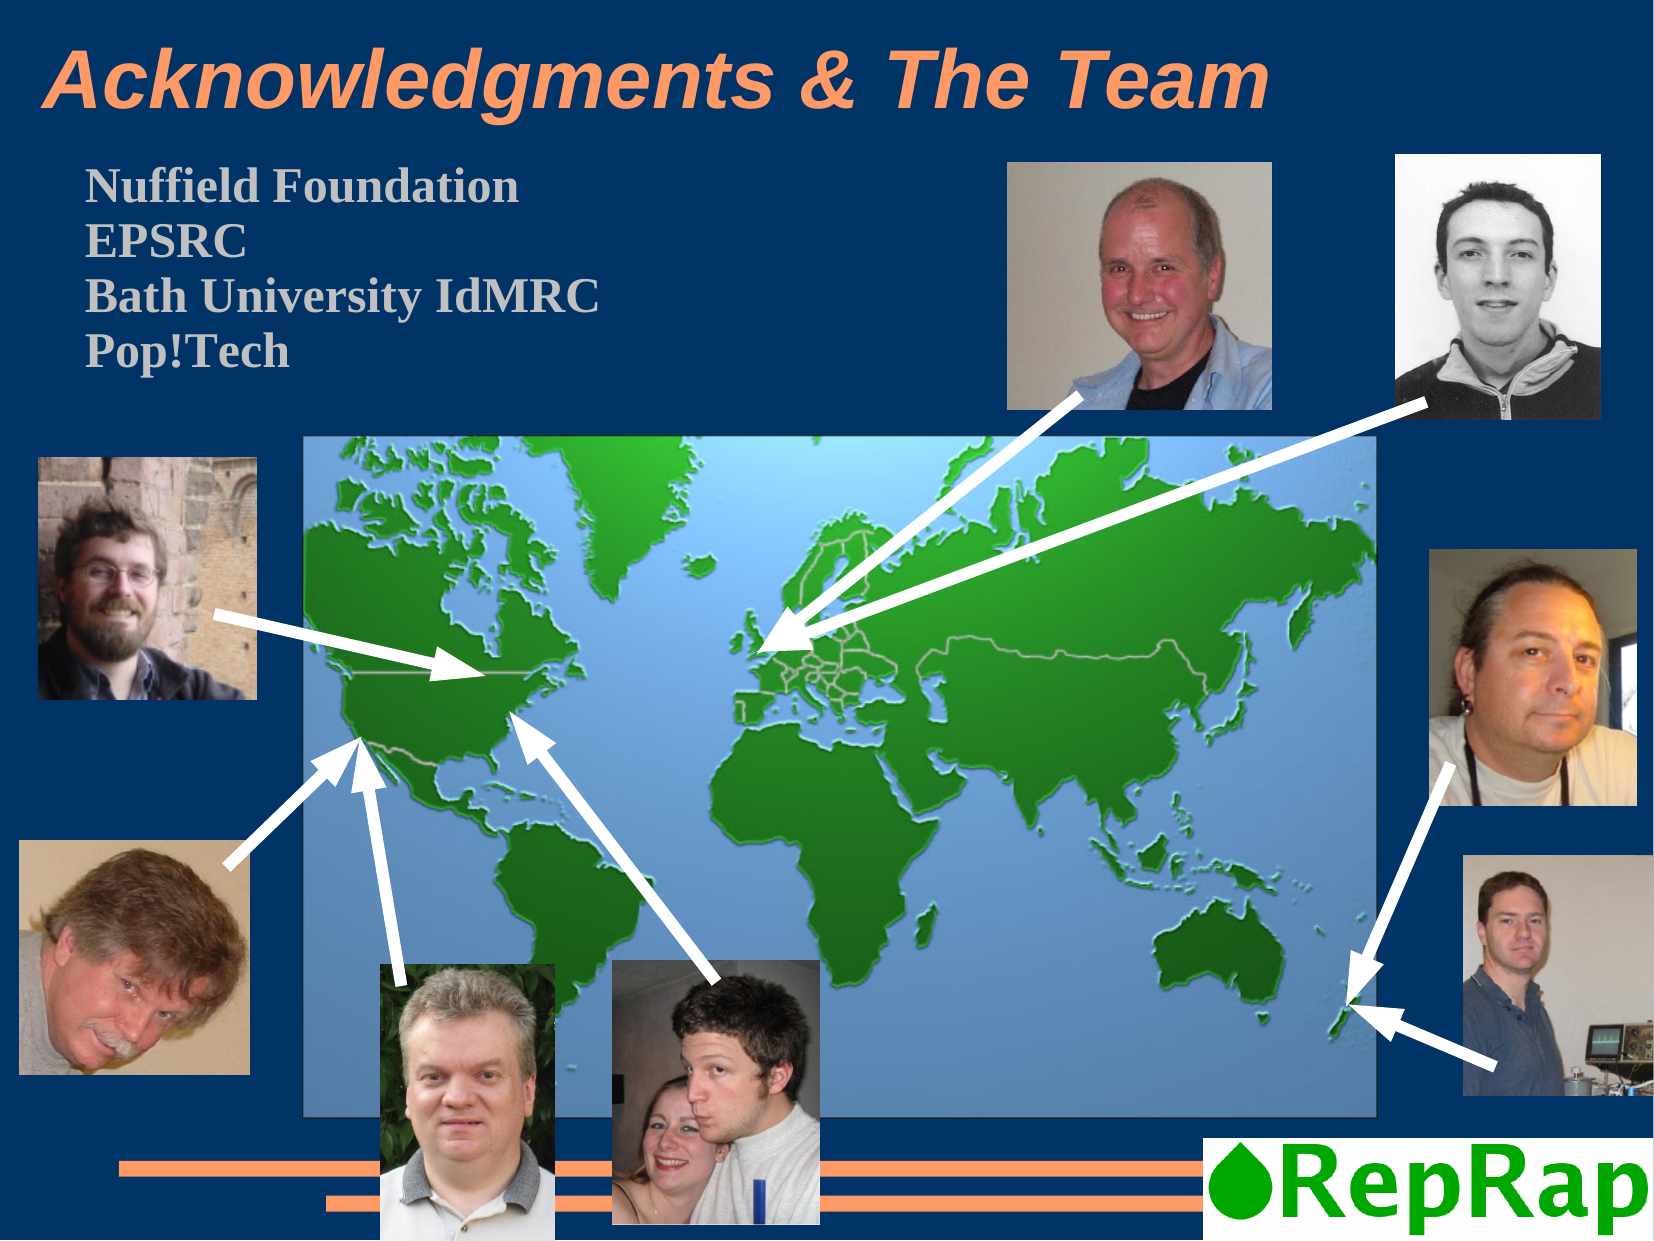

# Acknowledgments & The Team
 Nuffield Foundation
 EPSRC
 Bath University IdMRC
 Pop!Tech